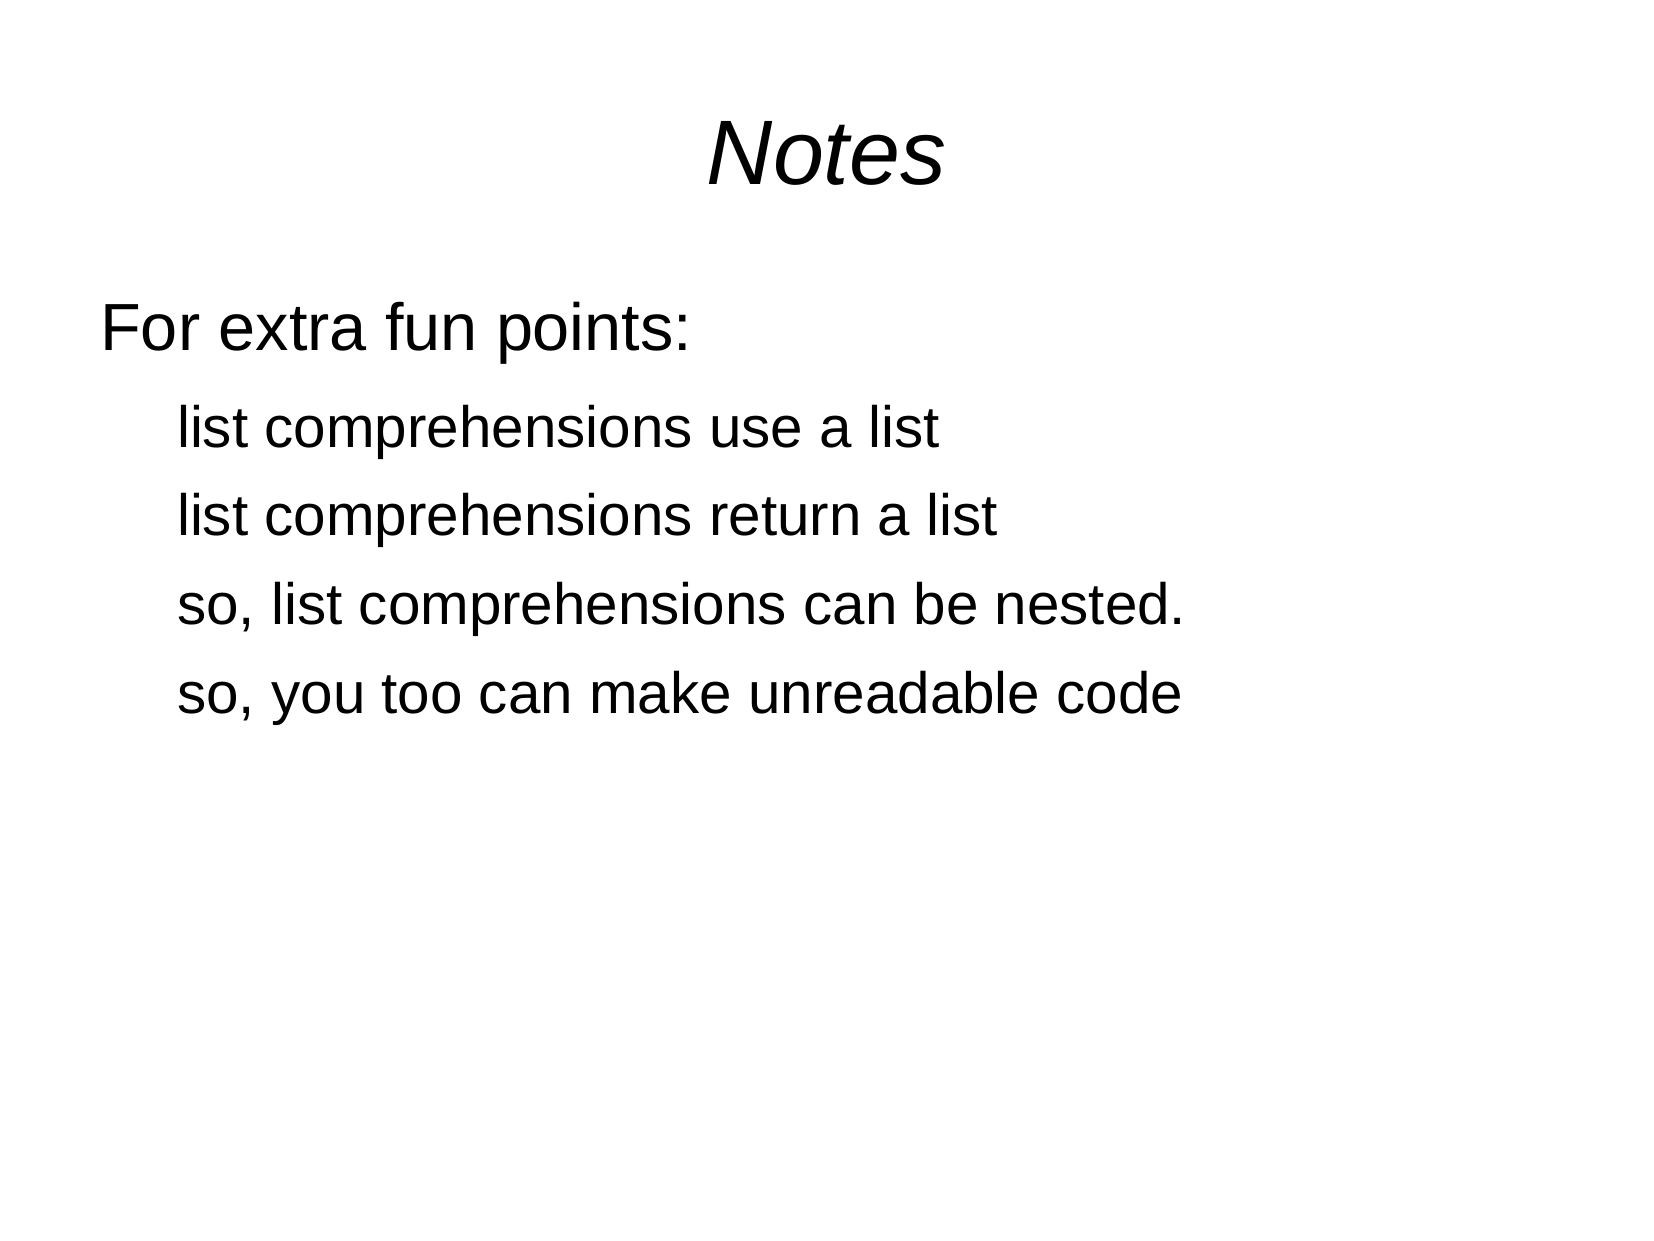

# Notes
For extra fun points:
list comprehensions use a list
list comprehensions return a list
so, list comprehensions can be nested.
so, you too can make unreadable code